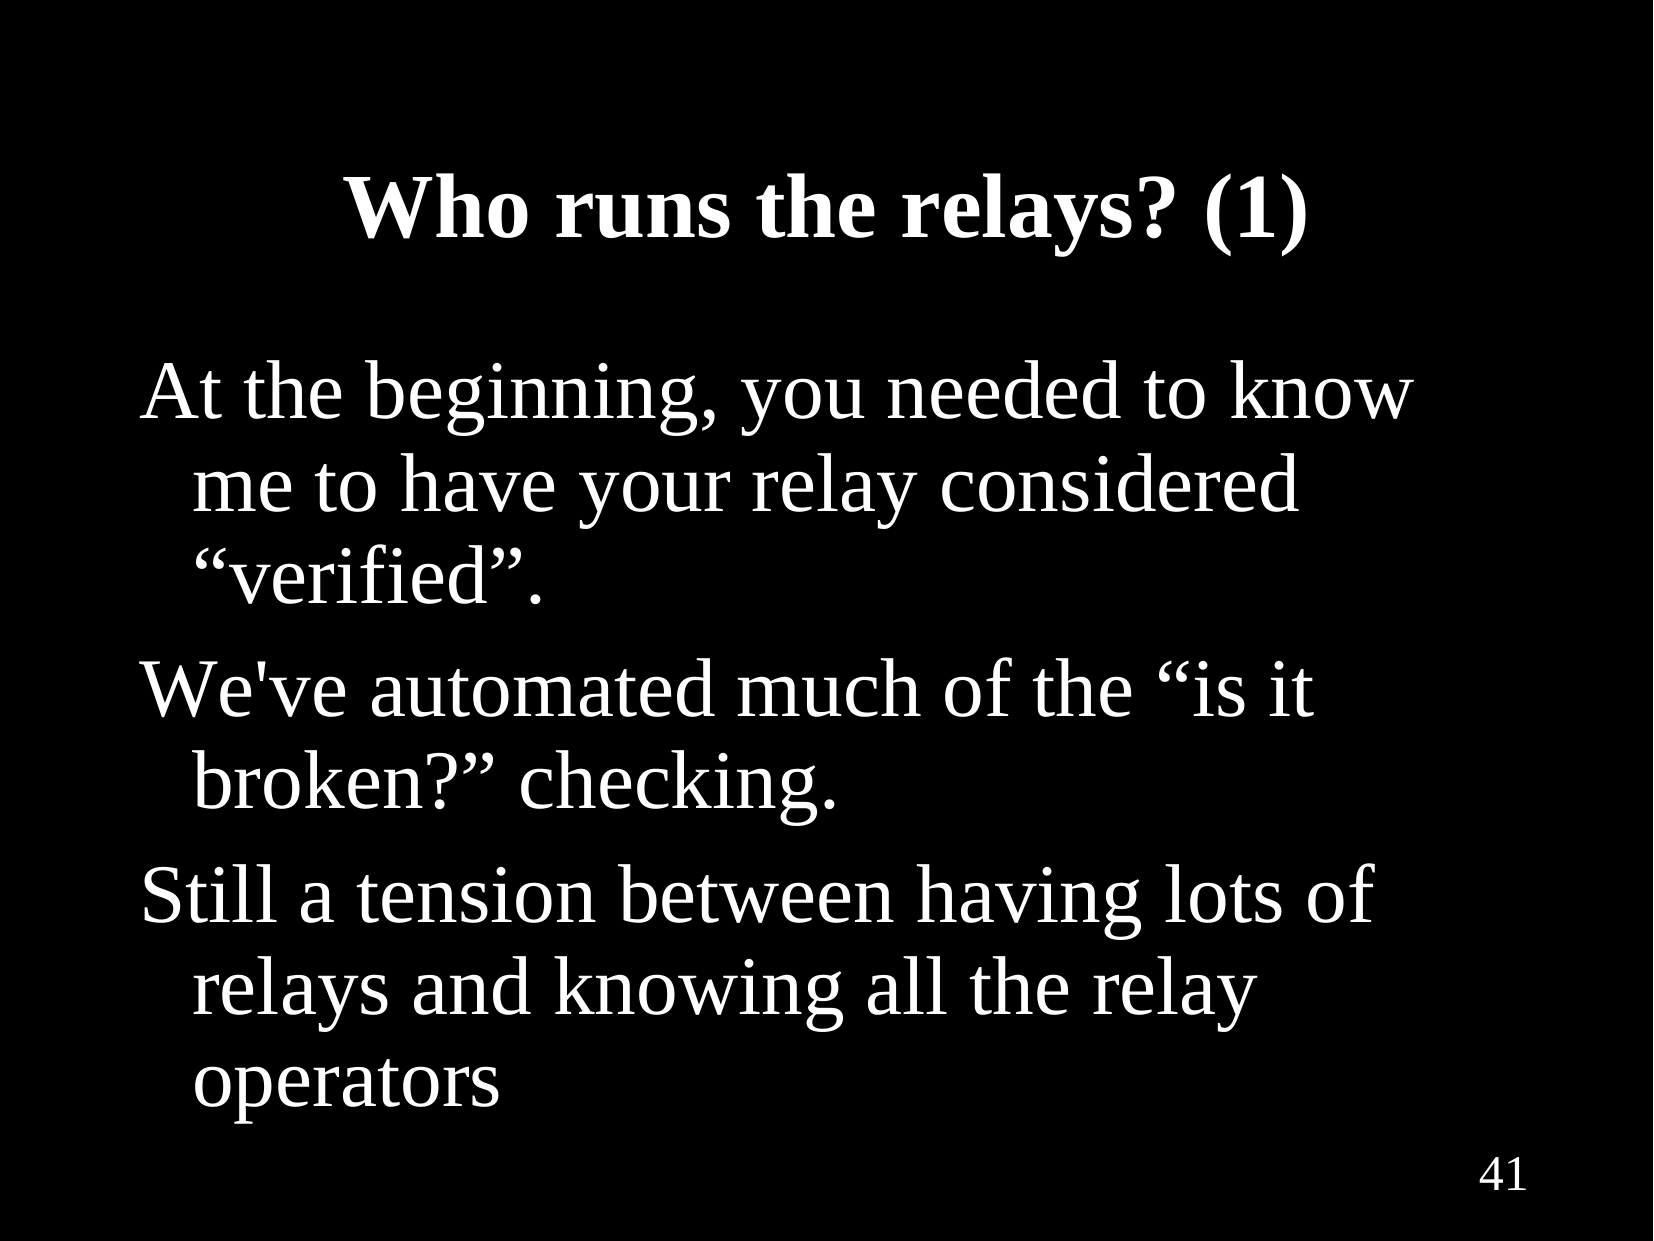

# Who runs the relays? (1)
At the beginning, you needed to know me to have your relay considered “verified”.
We've automated much of the “is it broken?” checking.
Still a tension between having lots of relays and knowing all the relay operators